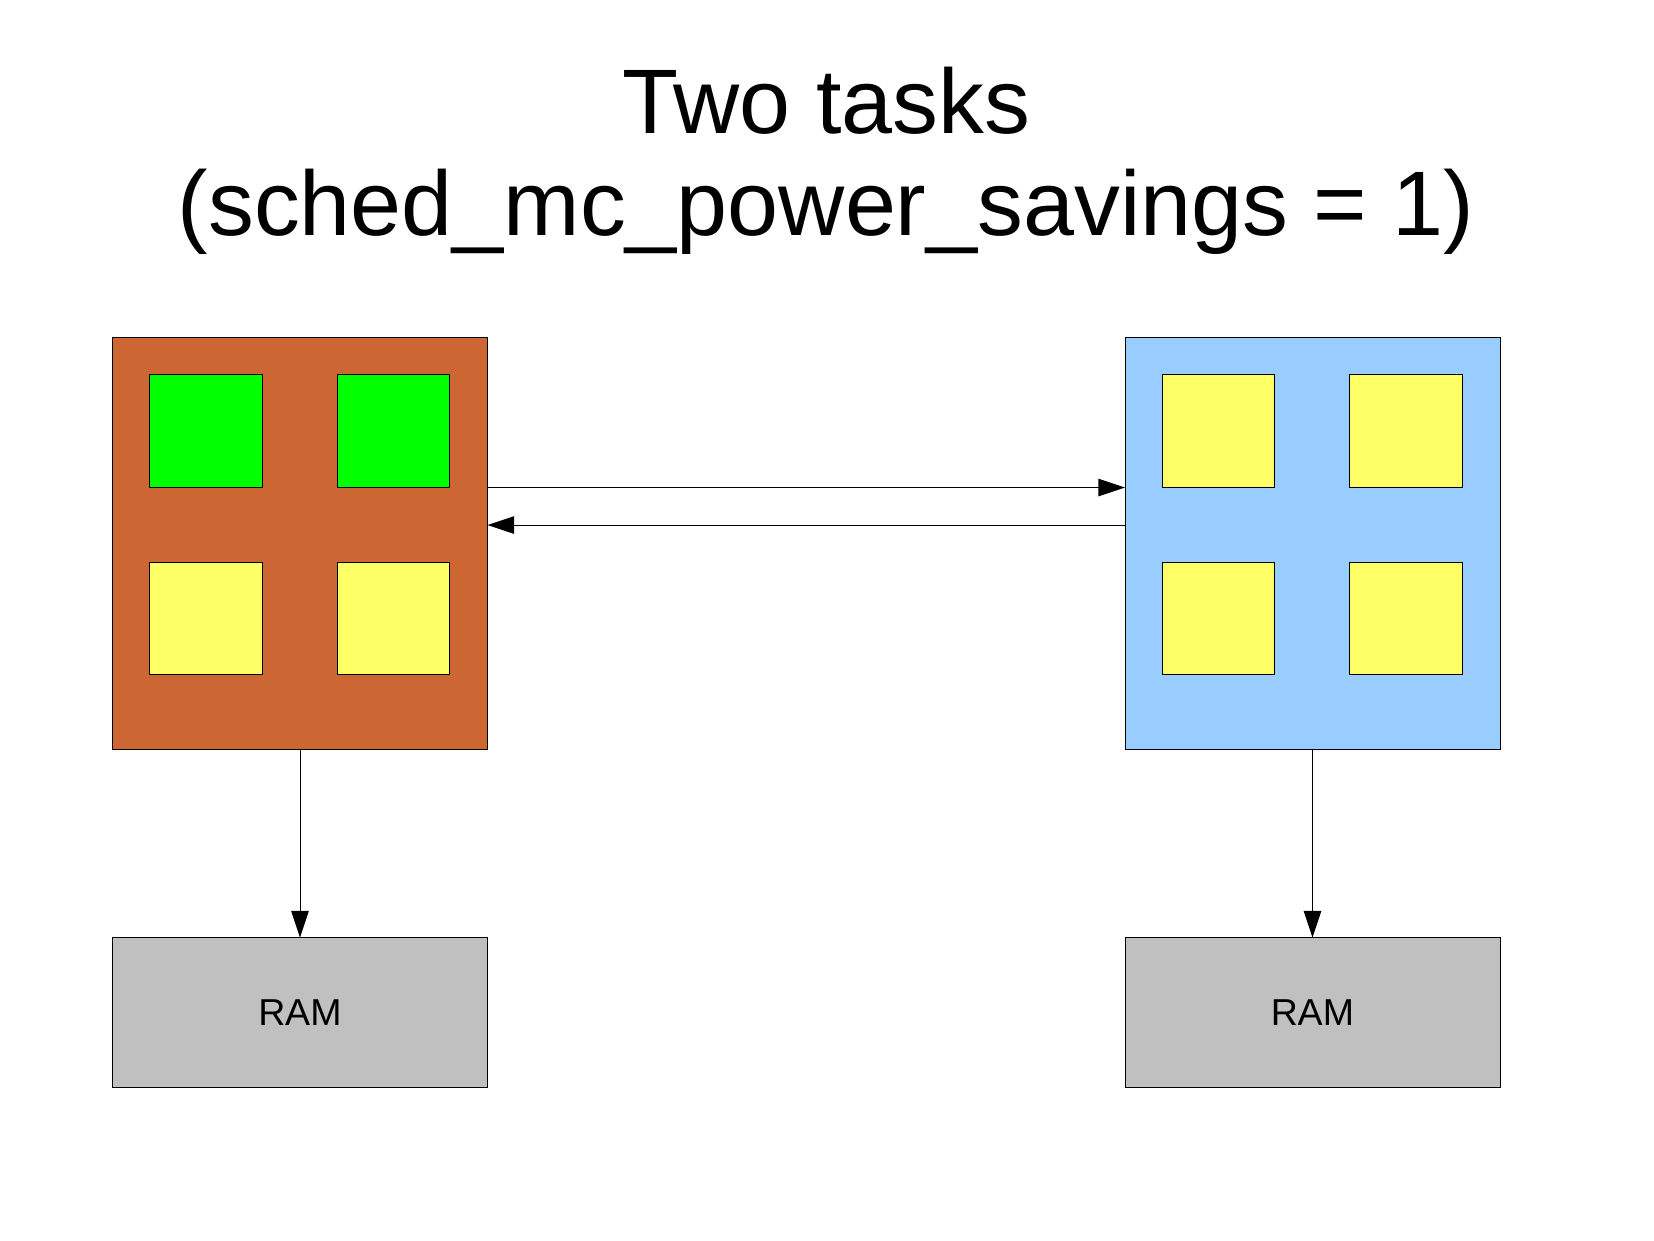

# Two tasks (sched_mc_power_savings = 1)
RAM
RAM